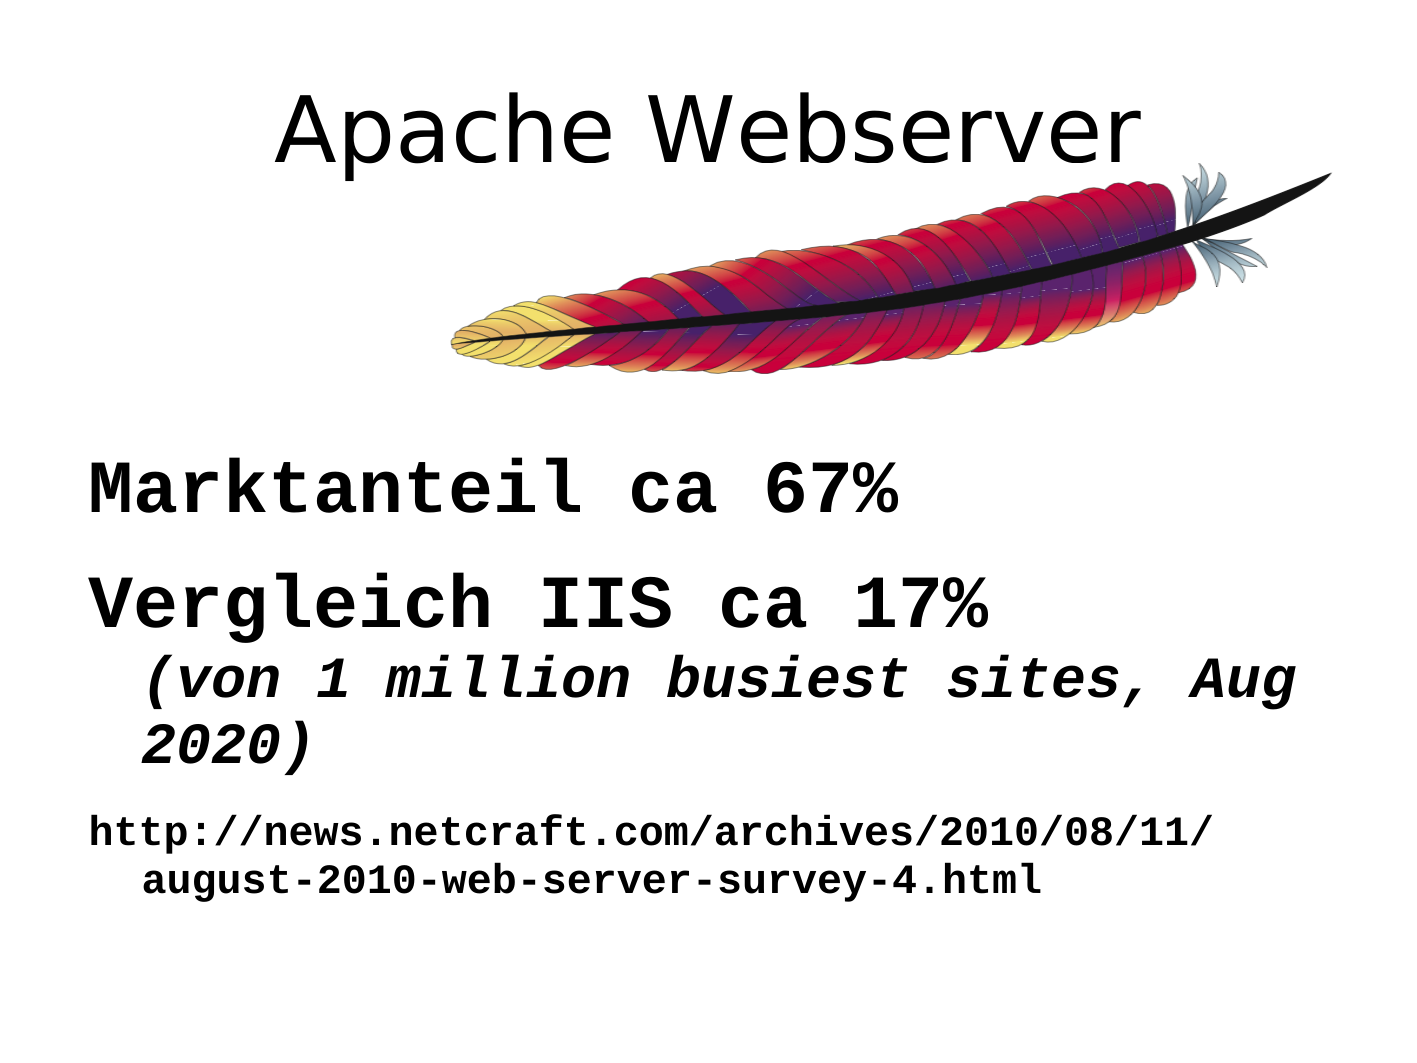

# Apache Webserver
Marktanteil ca 67%
Vergleich IIS ca 17%
(von 1 million busiest sites, Aug 2020)
http://news.netcraft.com/archives/2010/08/11/august-2010-web-server-survey-4.html